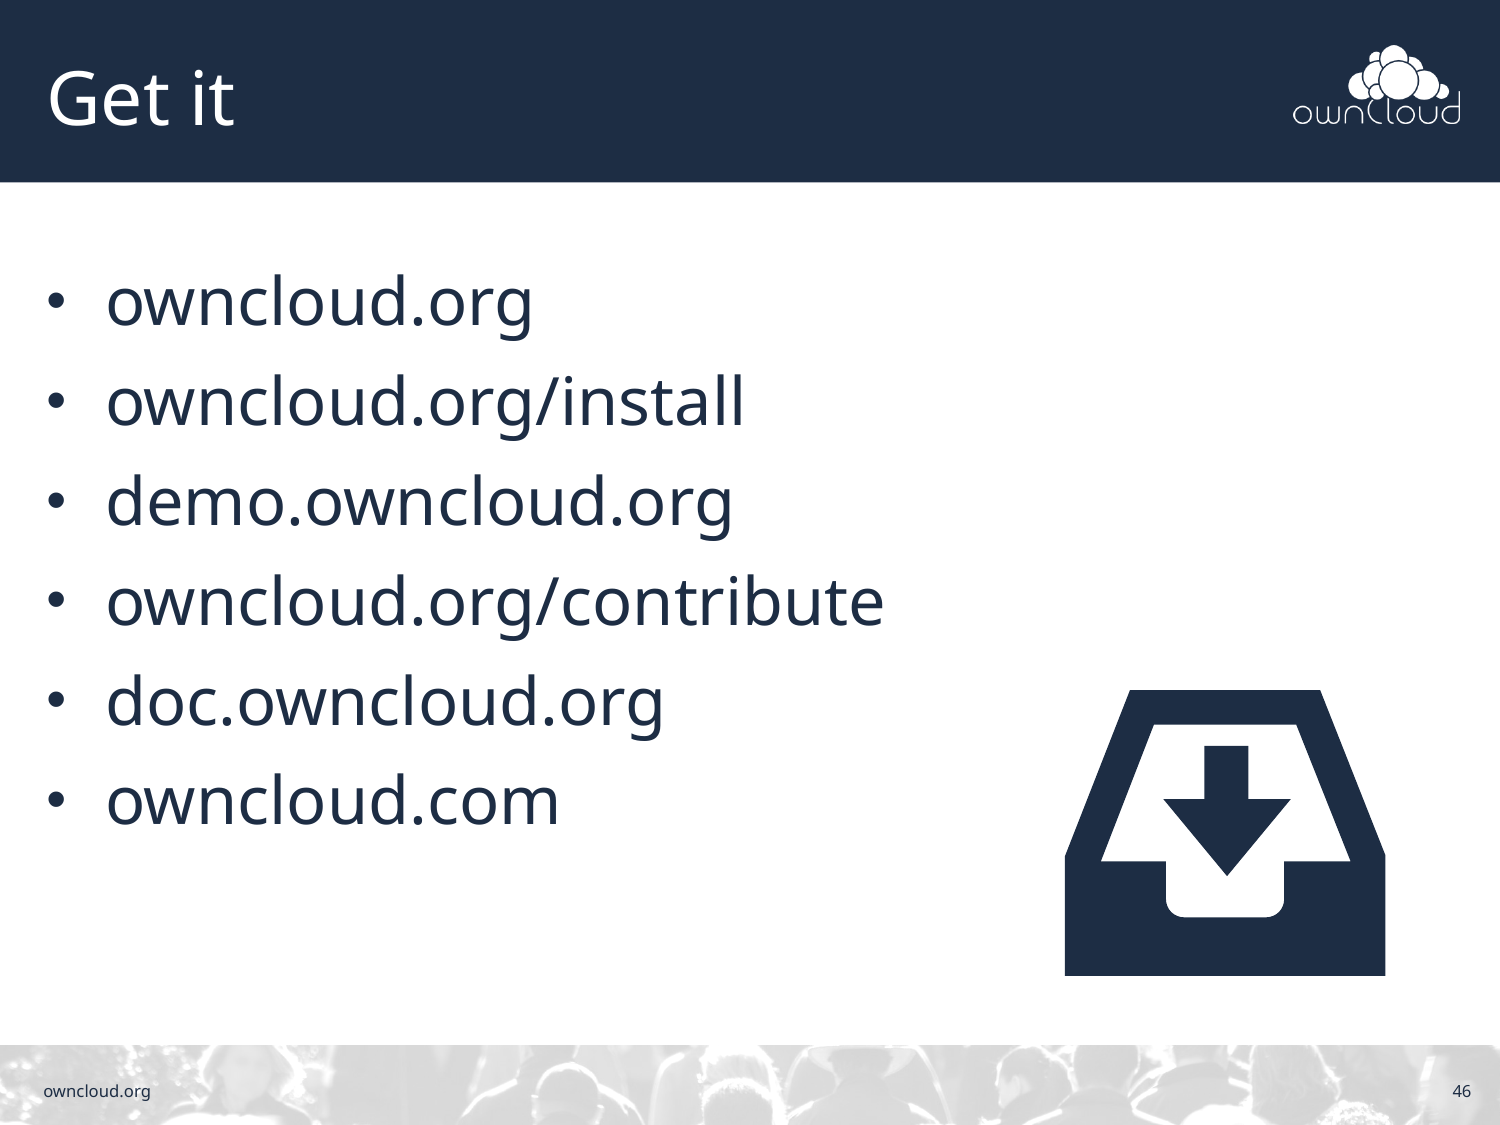

# Get it
owncloud.org
owncloud.org/install
demo.owncloud.org
owncloud.org/contribute
doc.owncloud.org
owncloud.com